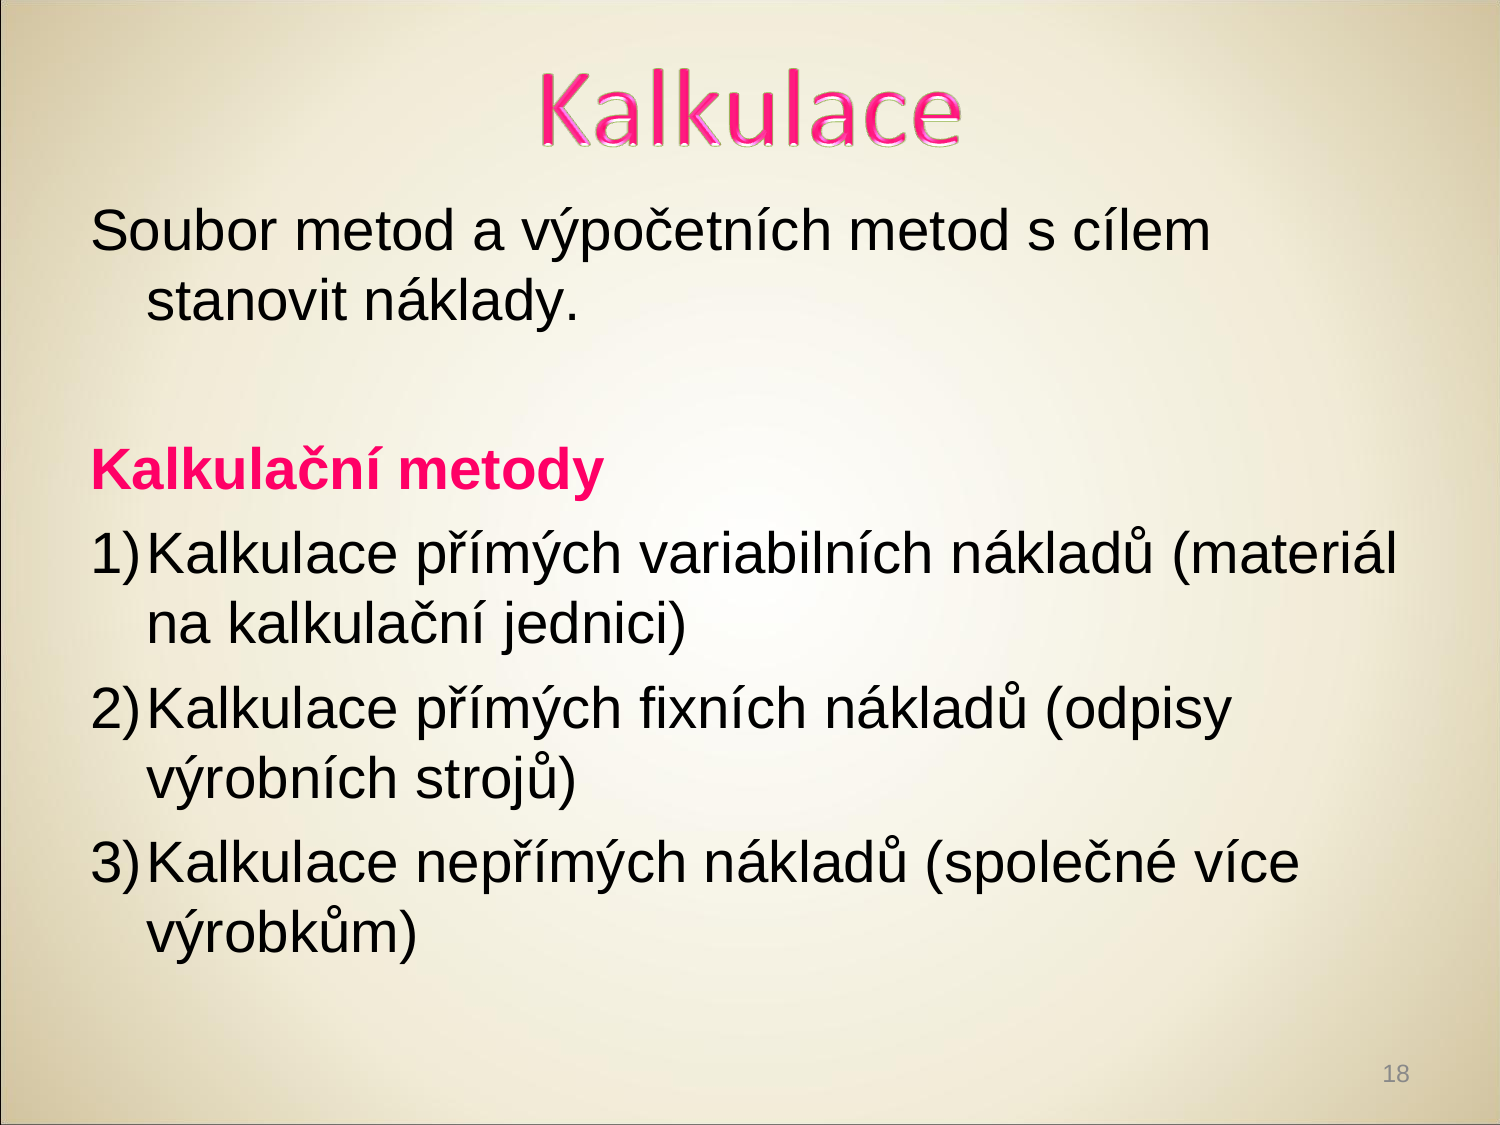

# Soubor metod a výpočetních metod s cílem stanovit náklady.
Kalkulační metody
Kalkulace přímých variabilních nákladů (materiál na kalkulační jednici)
Kalkulace přímých fixních nákladů (odpisy výrobních strojů)
Kalkulace nepřímých nákladů (společné více výrobkům)